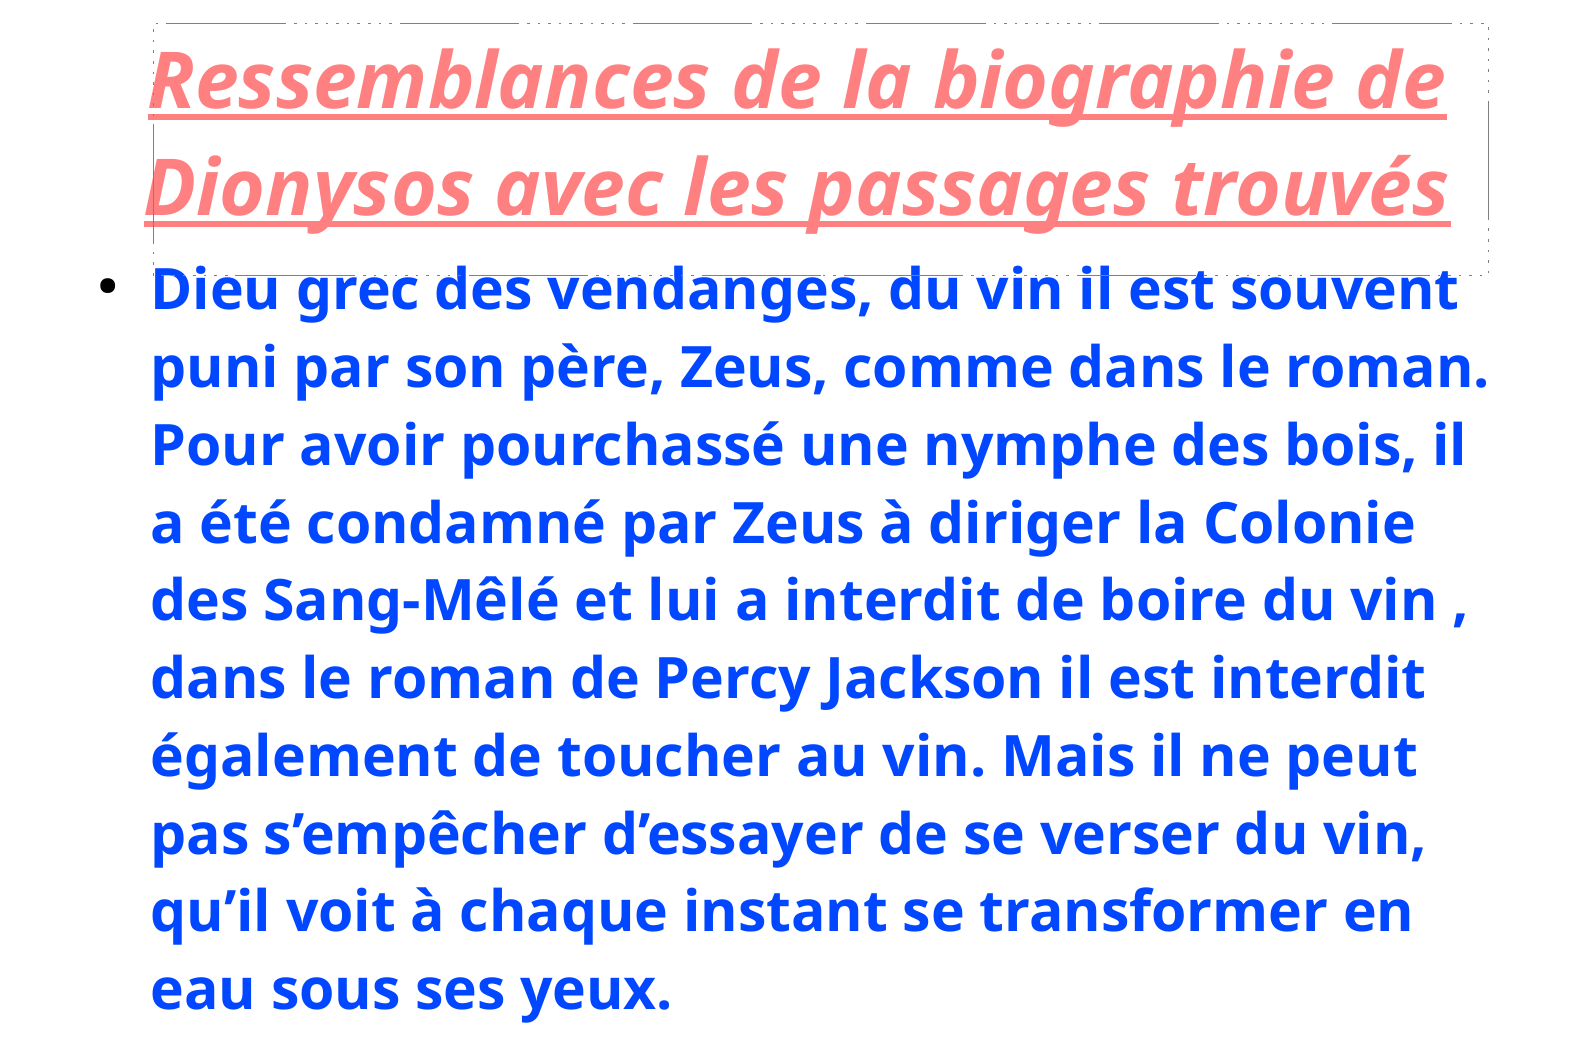

# Ressemblances de la biographie de Dionysos avec les passages trouvés
Dieu grec des vendanges, du vin il est souvent puni par son père, Zeus, comme dans le roman. Pour avoir pourchassé une nymphe des bois, il a été condamné par Zeus à diriger la Colonie des Sang-Mêlé et lui a interdit de boire du vin , dans le roman de Percy Jackson il est interdit également de toucher au vin. Mais il ne peut pas s’empêcher d’essayer de se verser du vin, qu’il voit à chaque instant se transformer en eau sous ses yeux.